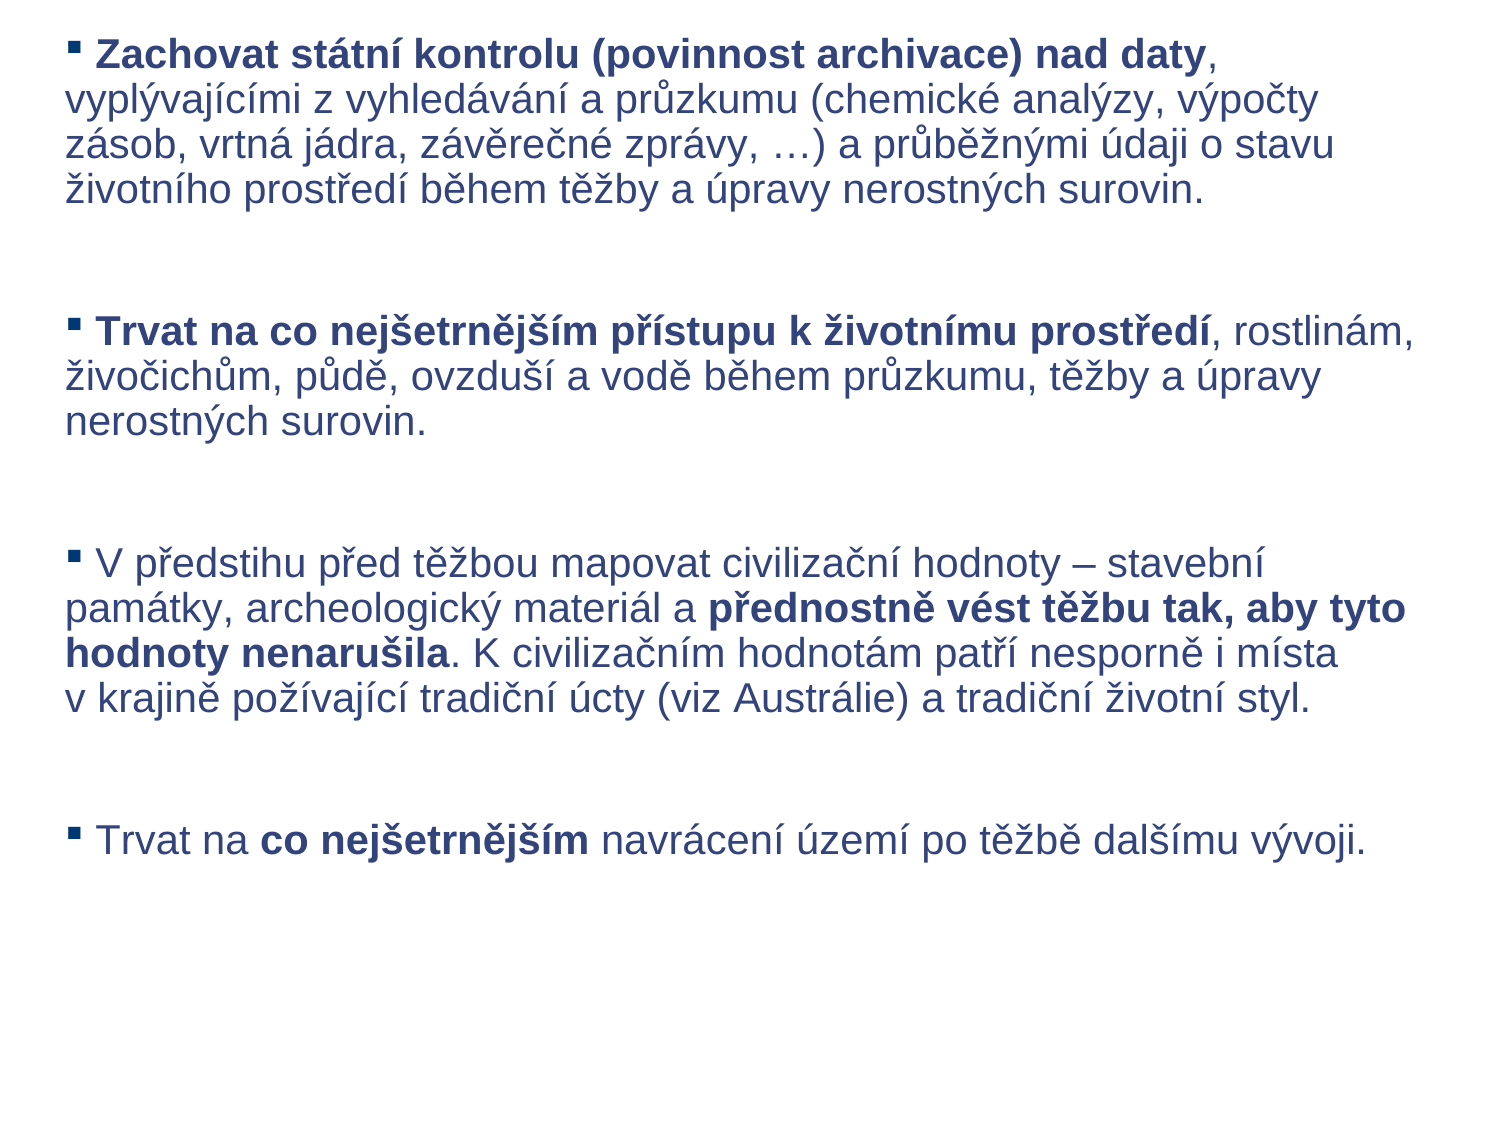

Zachovat státní kontrolu (povinnost archivace) nad daty, vyplývajícími z vyhledávání a průzkumu (chemické analýzy, výpočty zásob, vrtná jádra, závěrečné zprávy, …) a průběžnými údaji o stavu životního prostředí během těžby a úpravy nerostných surovin.
 Trvat na co nejšetrnějším přístupu k životnímu prostředí, rostlinám, živočichům, půdě, ovzduší a vodě během průzkumu, těžby a úpravy nerostných surovin.
 V předstihu před těžbou mapovat civilizační hodnoty – stavební památky, archeologický materiál a přednostně vést těžbu tak, aby tyto hodnoty nenarušila. K civilizačním hodnotám patří nesporně i místa v krajině požívající tradiční úcty (viz Austrálie) a tradiční životní styl.
 Trvat na co nejšetrnějším navrácení území po těžbě dalšímu vývoji.